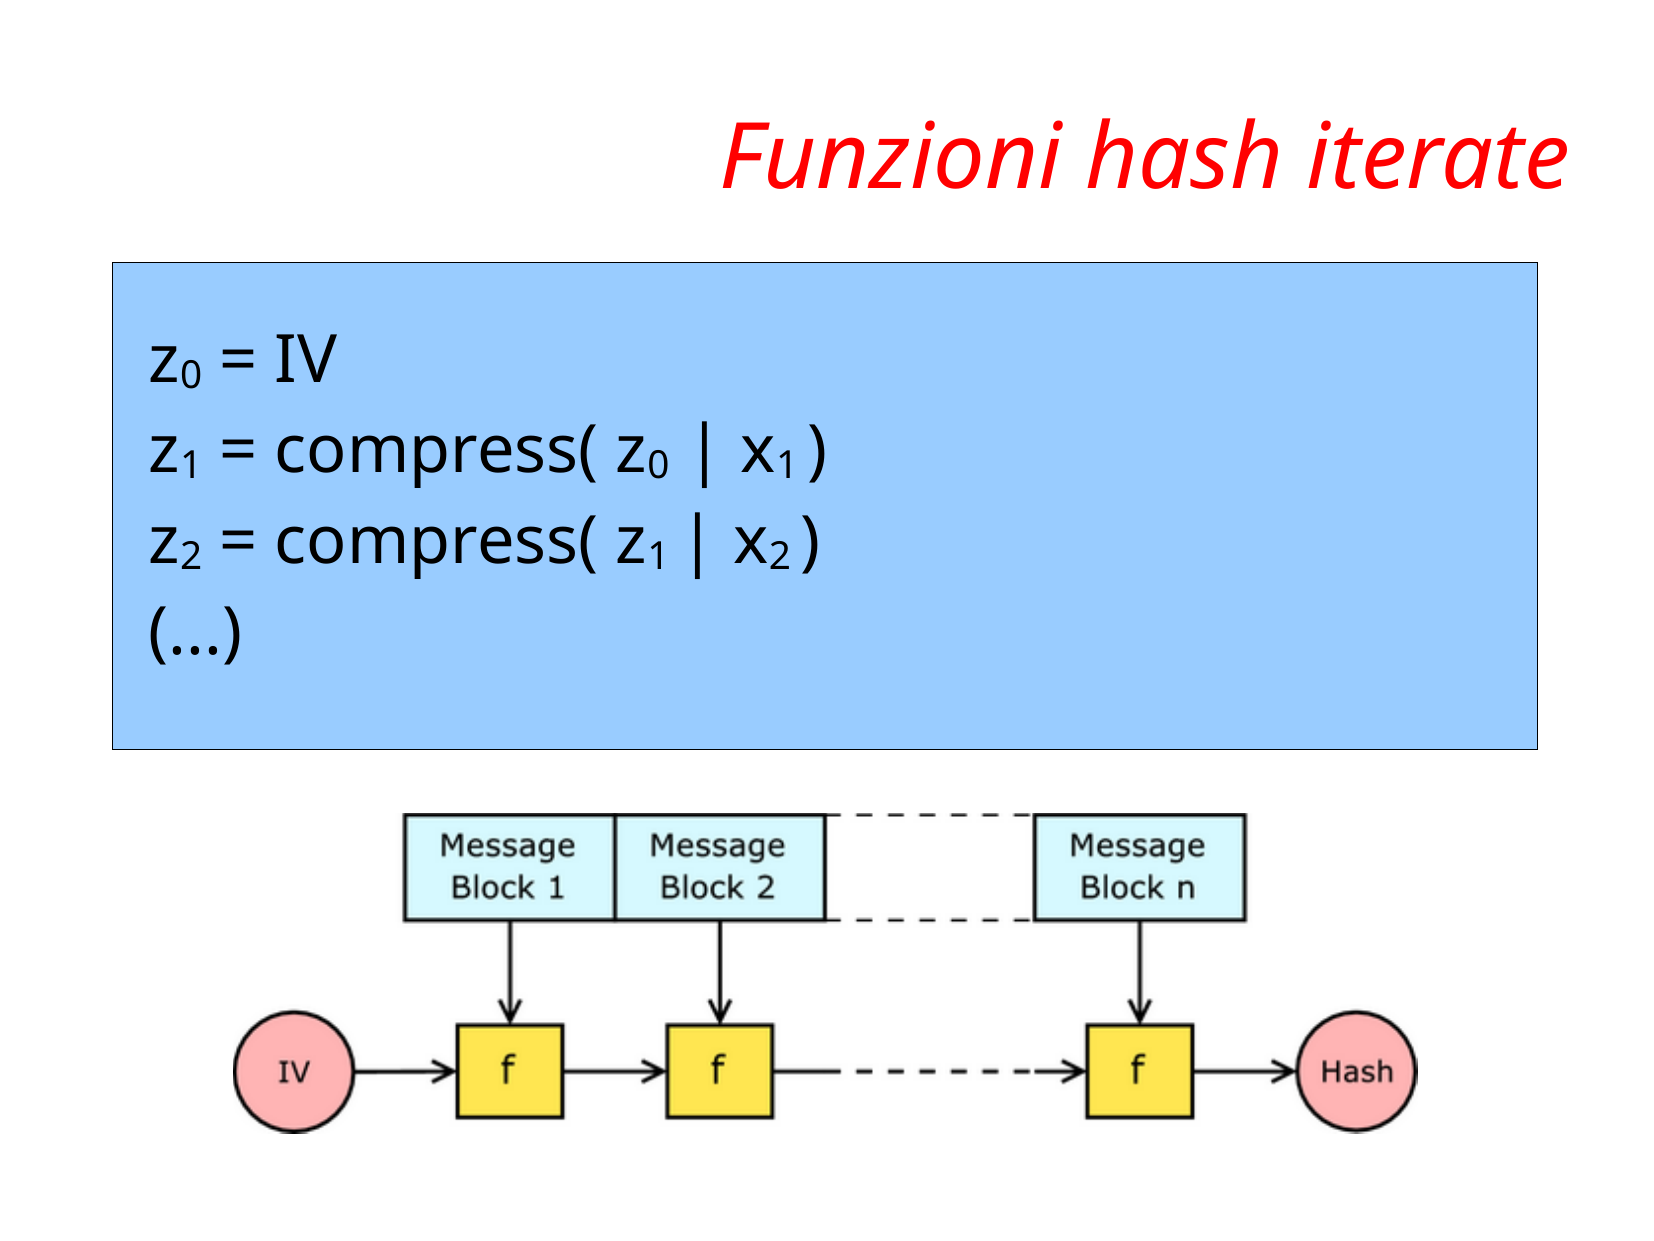

# Funzioni hash iterate
z0 = IV
z1 = compress( z0 | x1 )
z2 = compress( z1 | x2 )
(...)
Processing: the dirty work
 l'input x è suddiviso in blocchi lunghi t
 IV è lungo m
z0 = IV
z1 = compress( z0 | x1 )
(…)
zn = compress( zn - 1| xn )